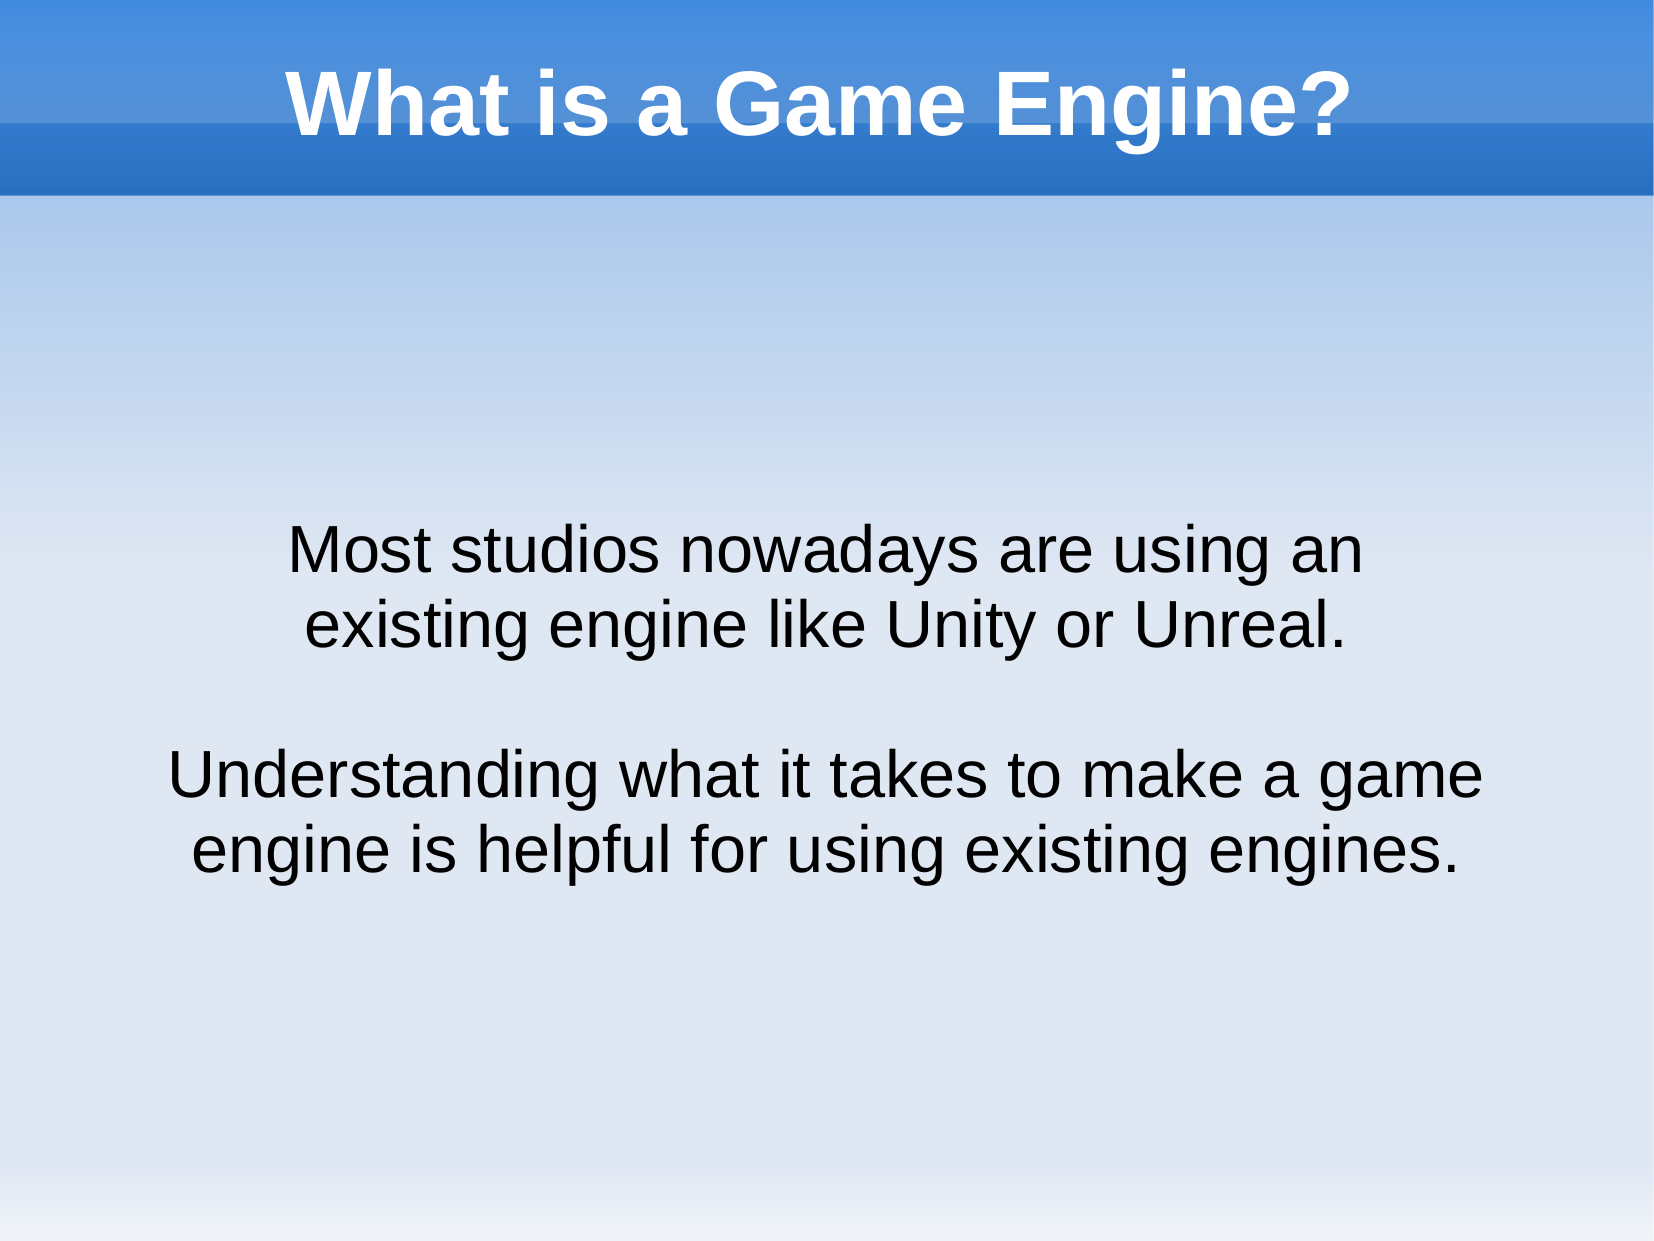

# What is a Game Engine?
Most studios nowadays are using an
existing engine like Unity or Unreal.
Understanding what it takes to make a game engine is helpful for using existing engines.